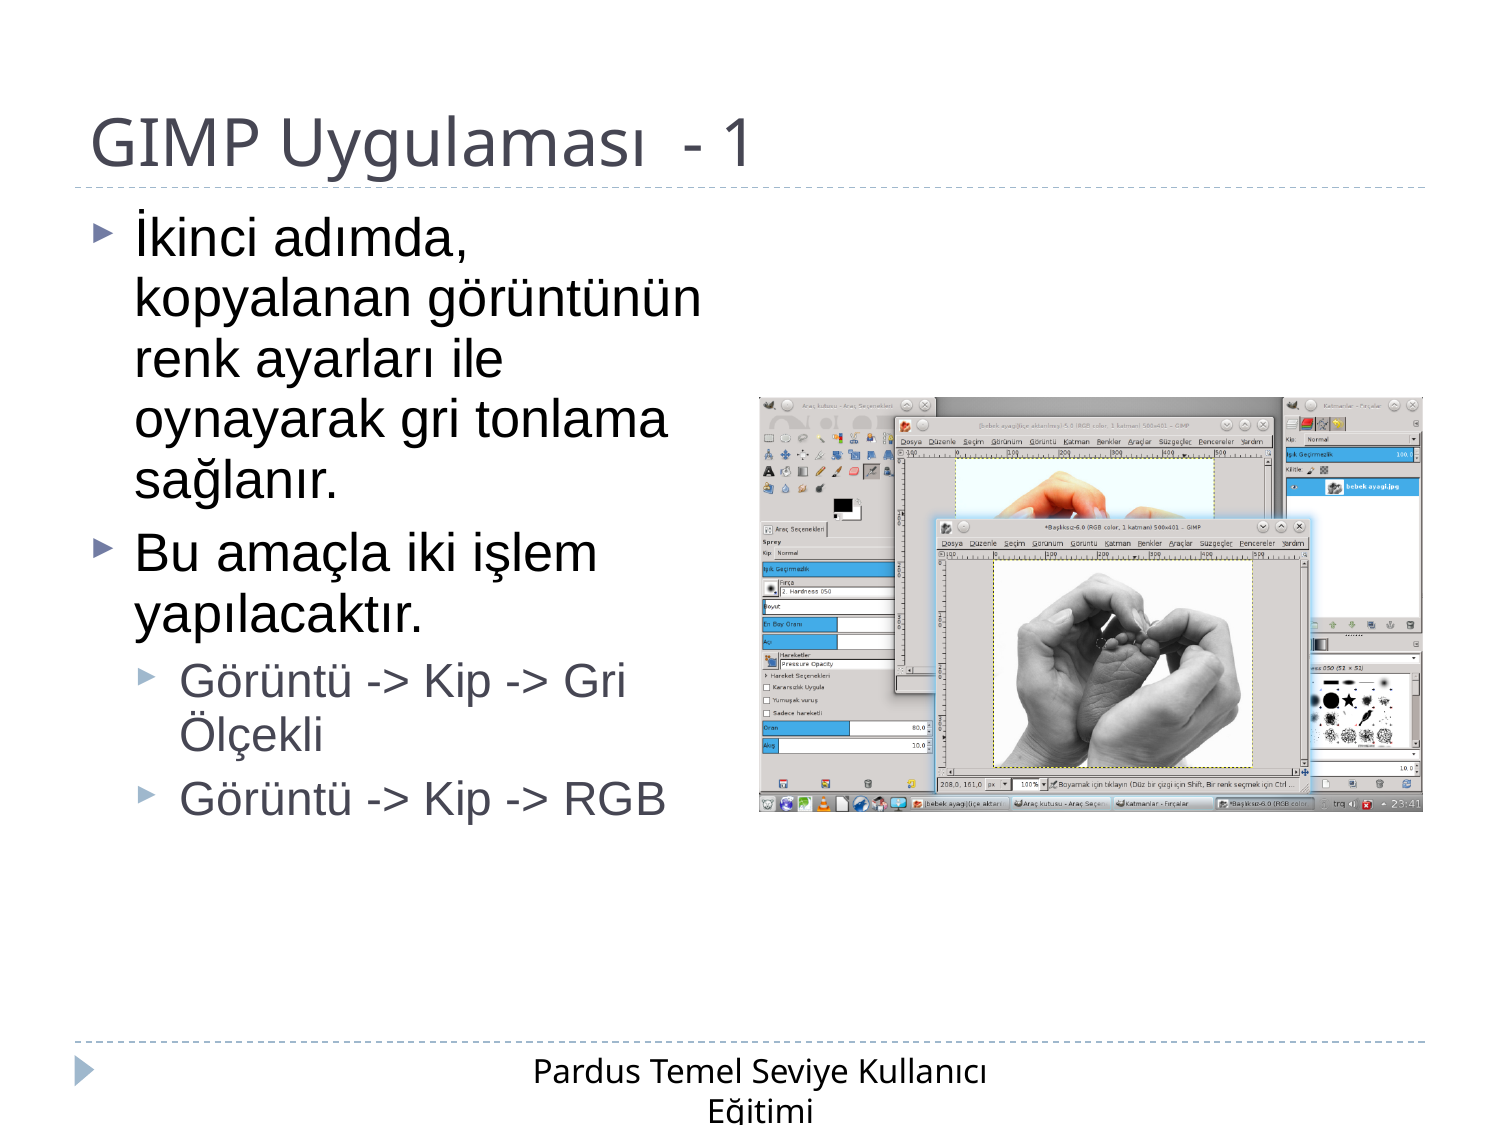

# GIMP Uygulaması - 1
İkinci adımda, kopyalanan görüntünün renk ayarları ile oynayarak gri tonlama sağlanır.
Bu amaçla iki işlem yapılacaktır.
Görüntü -> Kip -> Gri Ölçekli
Görüntü -> Kip -> RGB